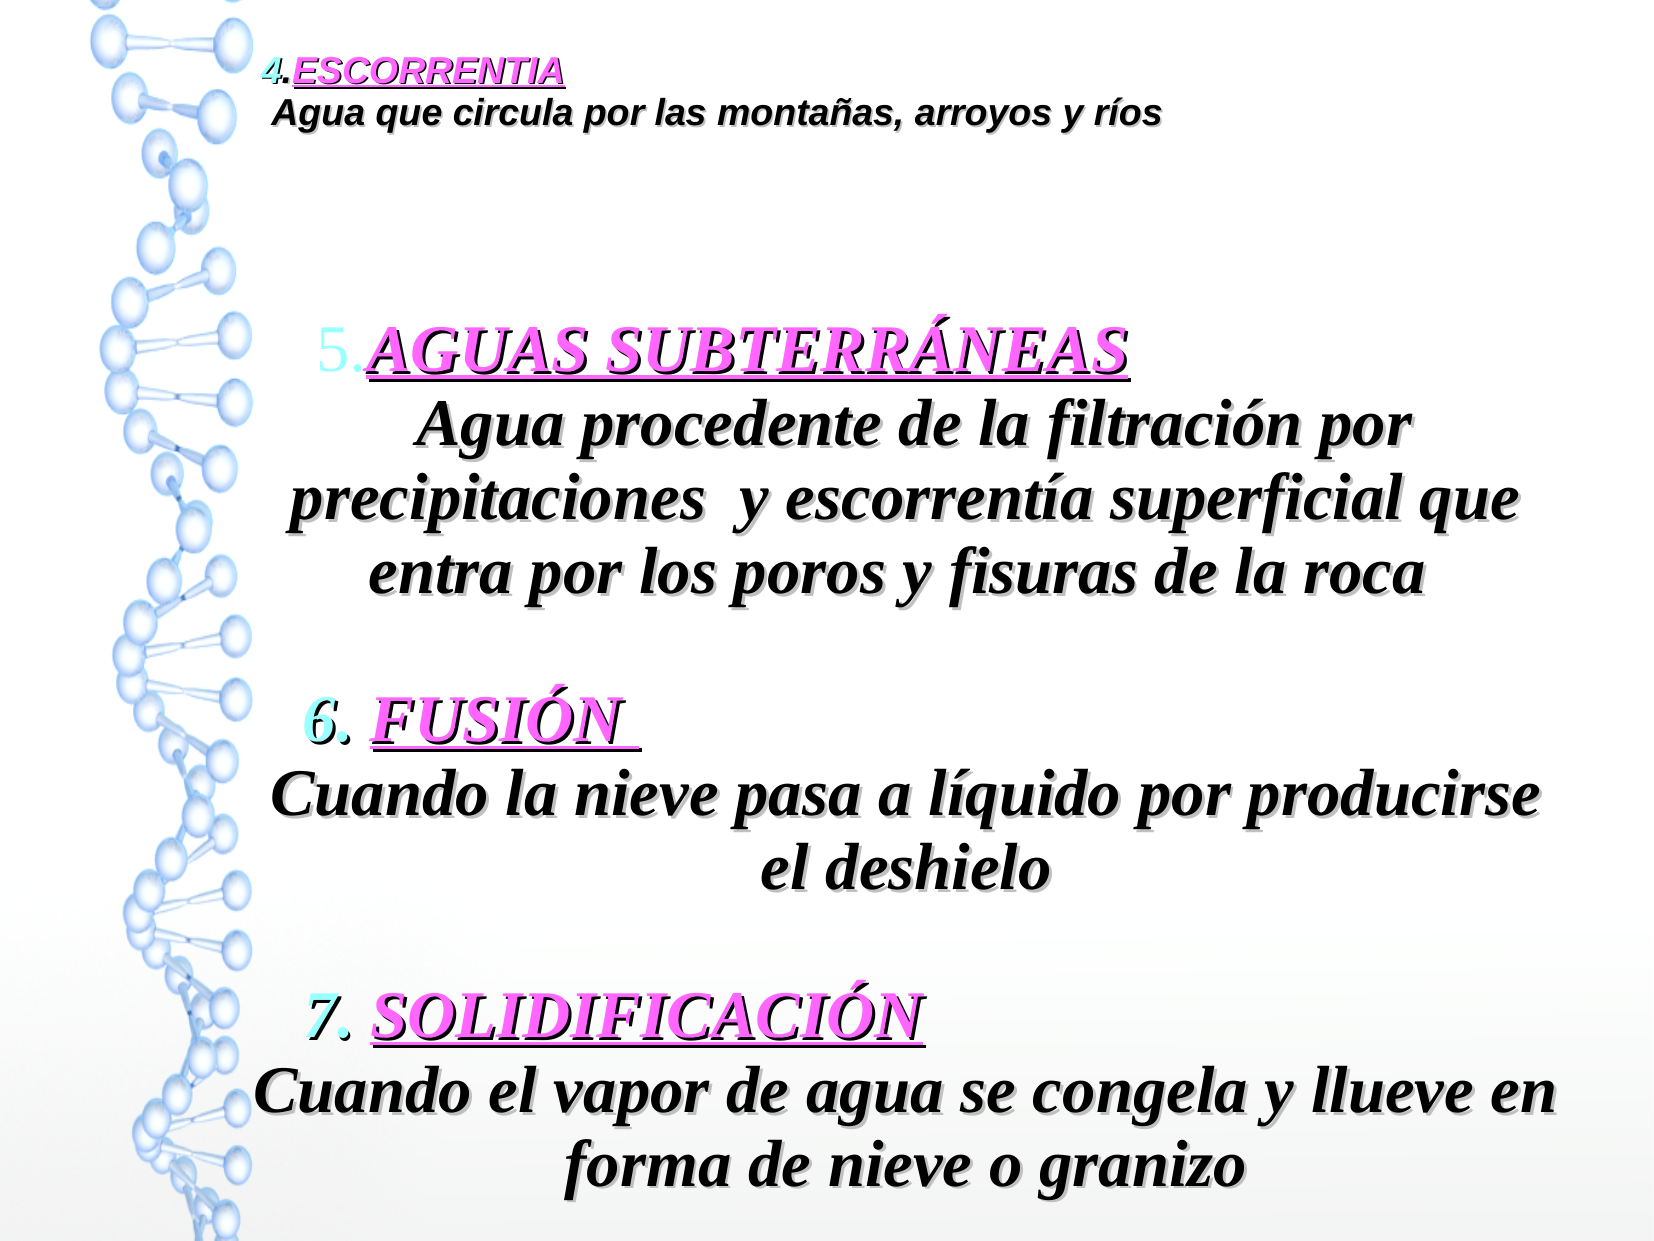

4.ESCORRENTIA
 Agua que circula por las montañas, arroyos y ríos
#
5.AGUAS SUBTERRÁNEAS
 Agua procedente de la filtración por precipitaciones y escorrentía superficial que entra por los poros y fisuras de la roca
6. FUSIÓN
Cuando la nieve pasa a líquido por producirse el deshielo
7. SOLIDIFICACIÓN
Cuando el vapor de agua se congela y llueve en forma de nieve o granizo